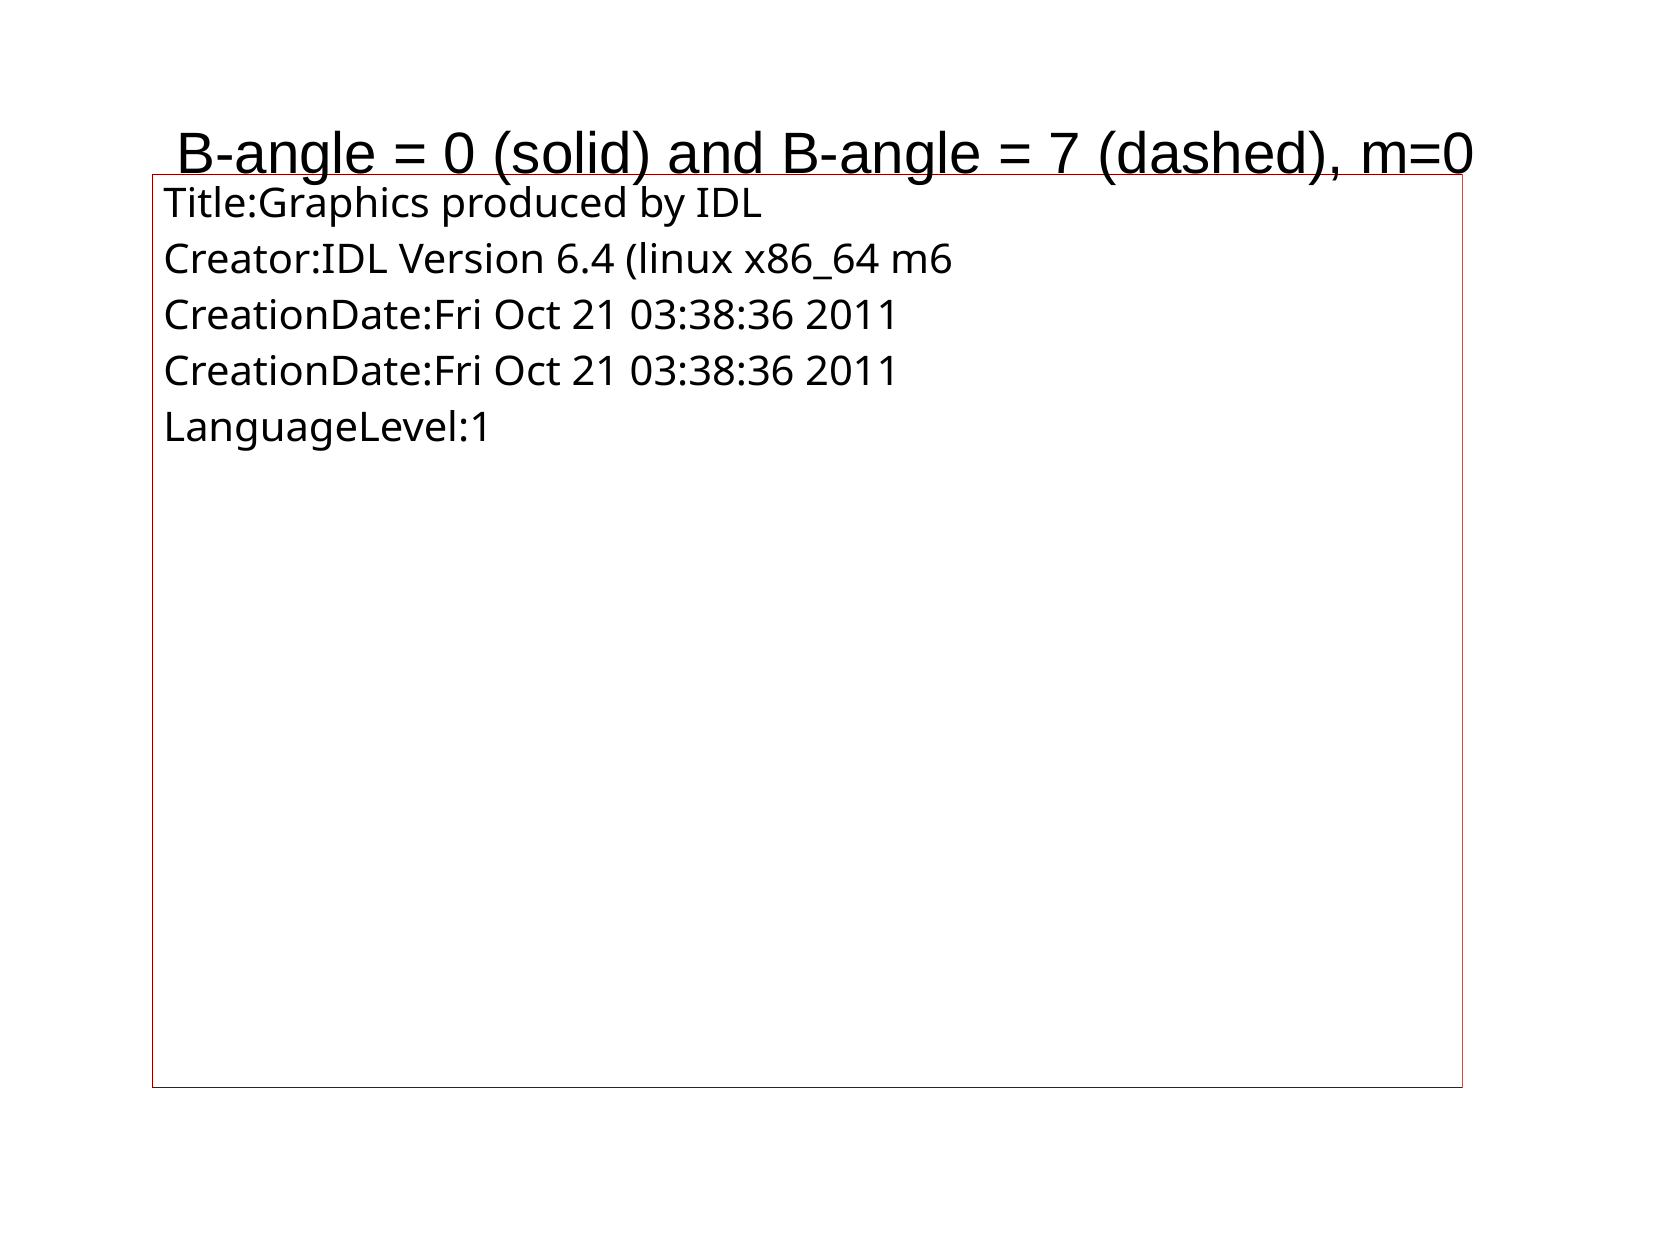

# B-angle = 0 (solid) and B-angle = 7 (dashed), m=0